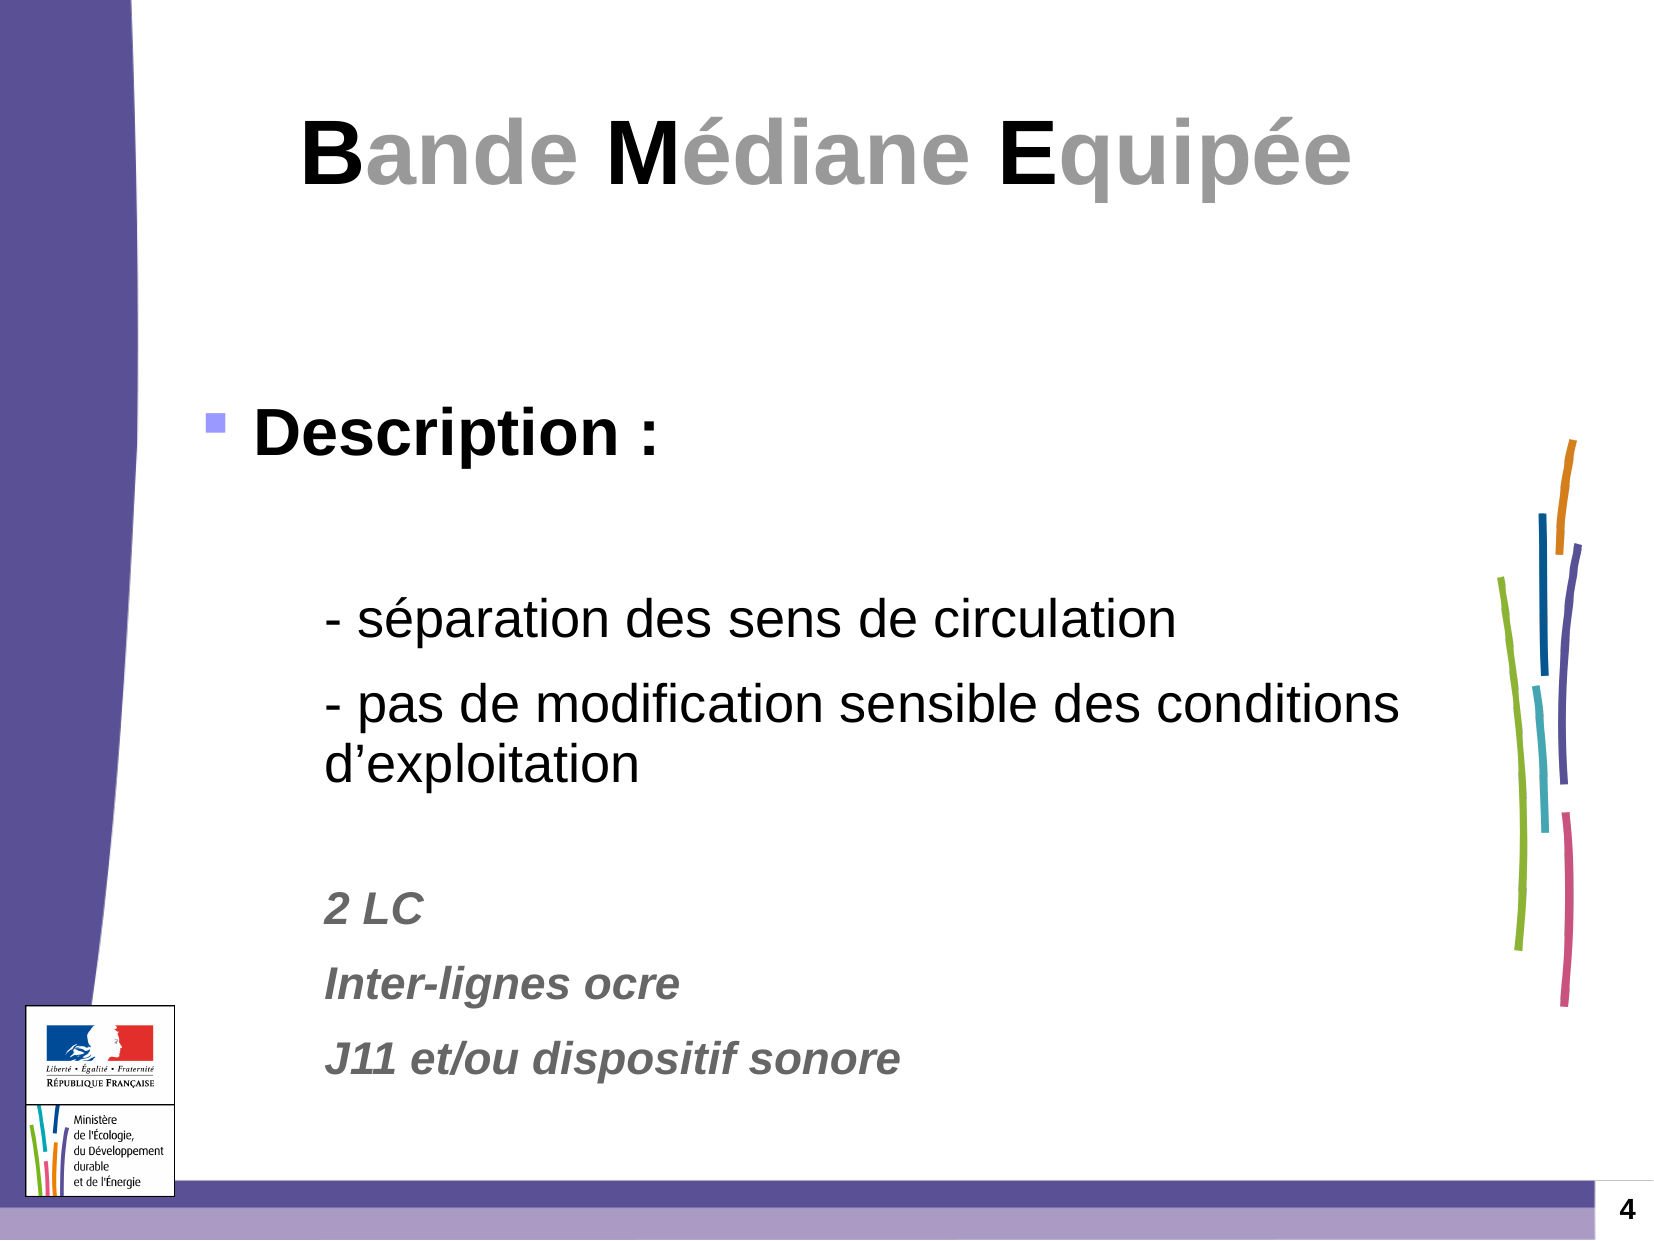

# Bande Médiane Equipée
Description :
- séparation des sens de circulation
- pas de modification sensible des conditions d’exploitation
2 LC
Inter-lignes ocre
J11 et/ou dispositif sonore
4